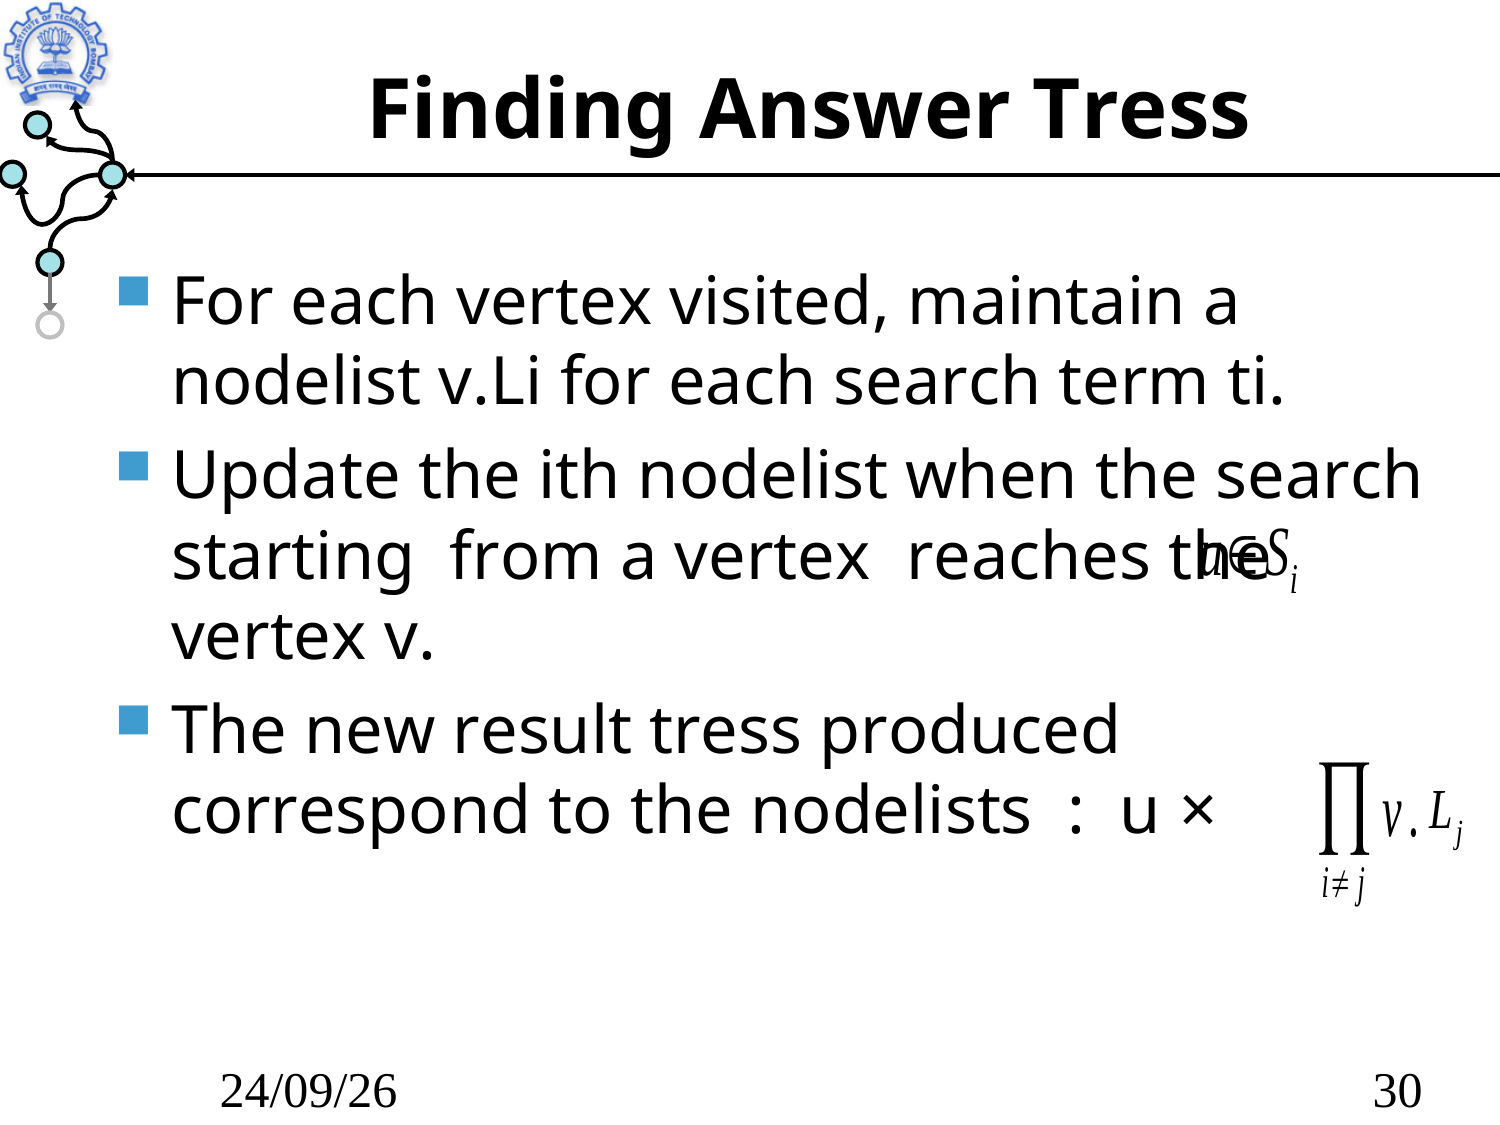

# Finding Answer Tress
For each vertex visited, maintain a nodelist v.Li for each search term ti.
Update the ith nodelist when the search starting from a vertex reaches the vertex v.
The new result tress produced correspond to the nodelists : u ×
30